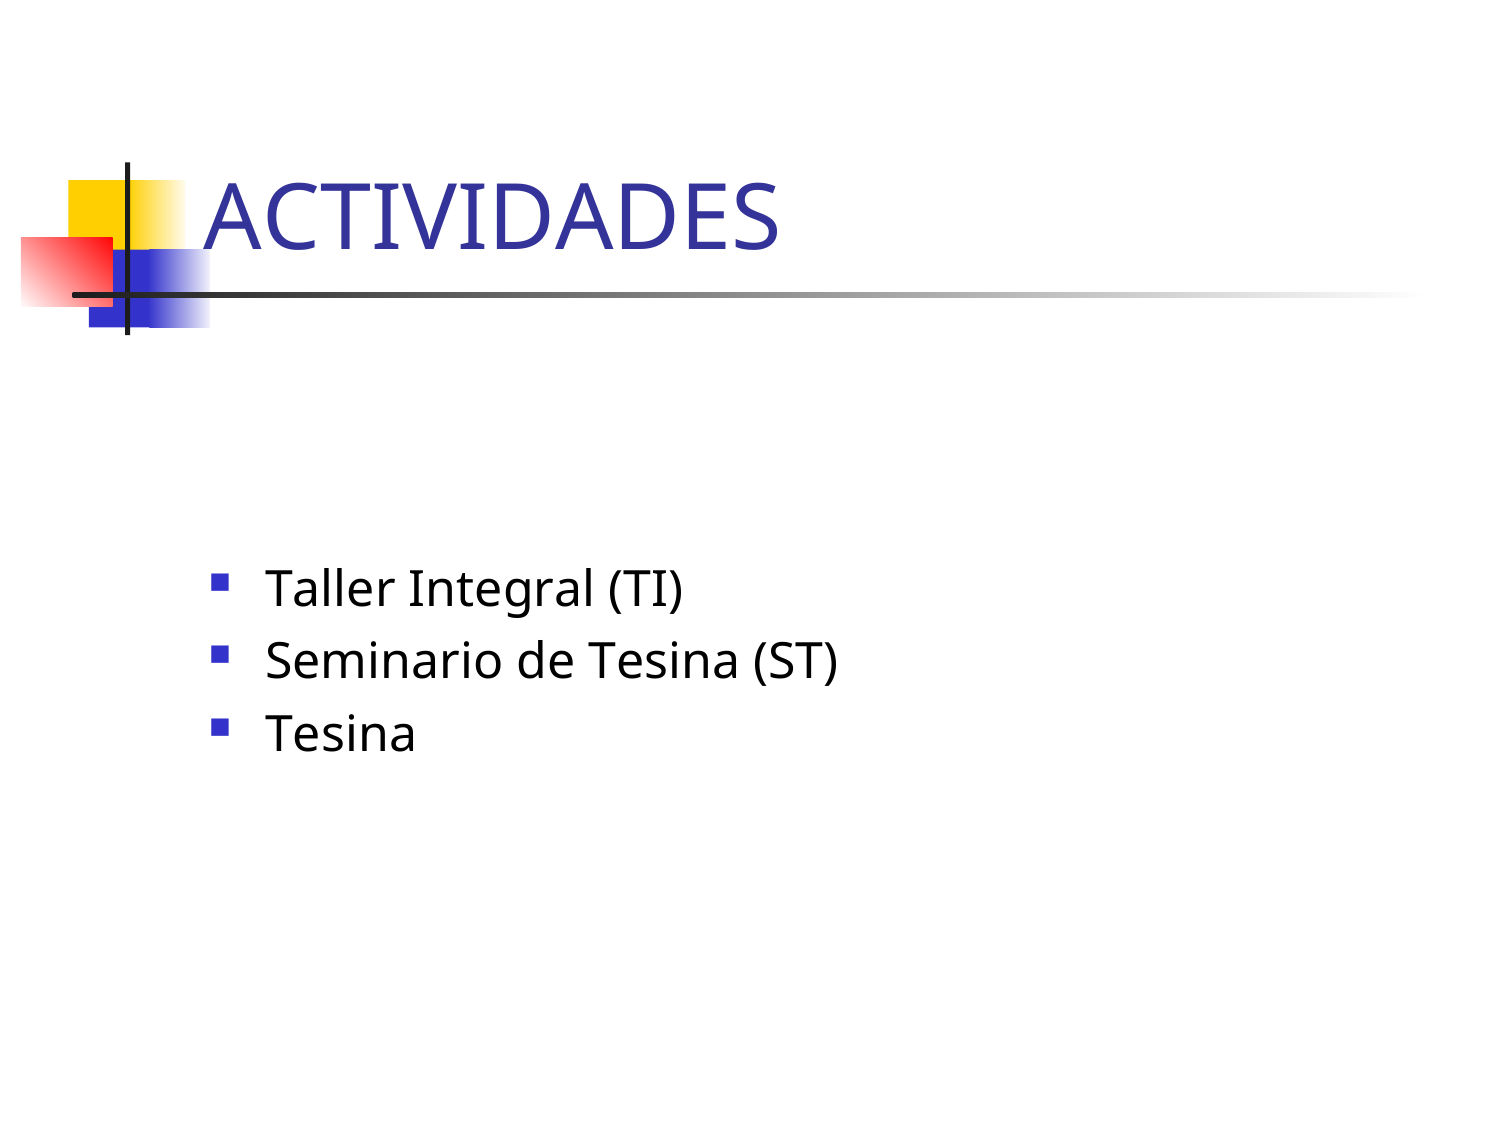

# ACTIVIDADES
Taller Integral (TI)
Seminario de Tesina (ST)
Tesina